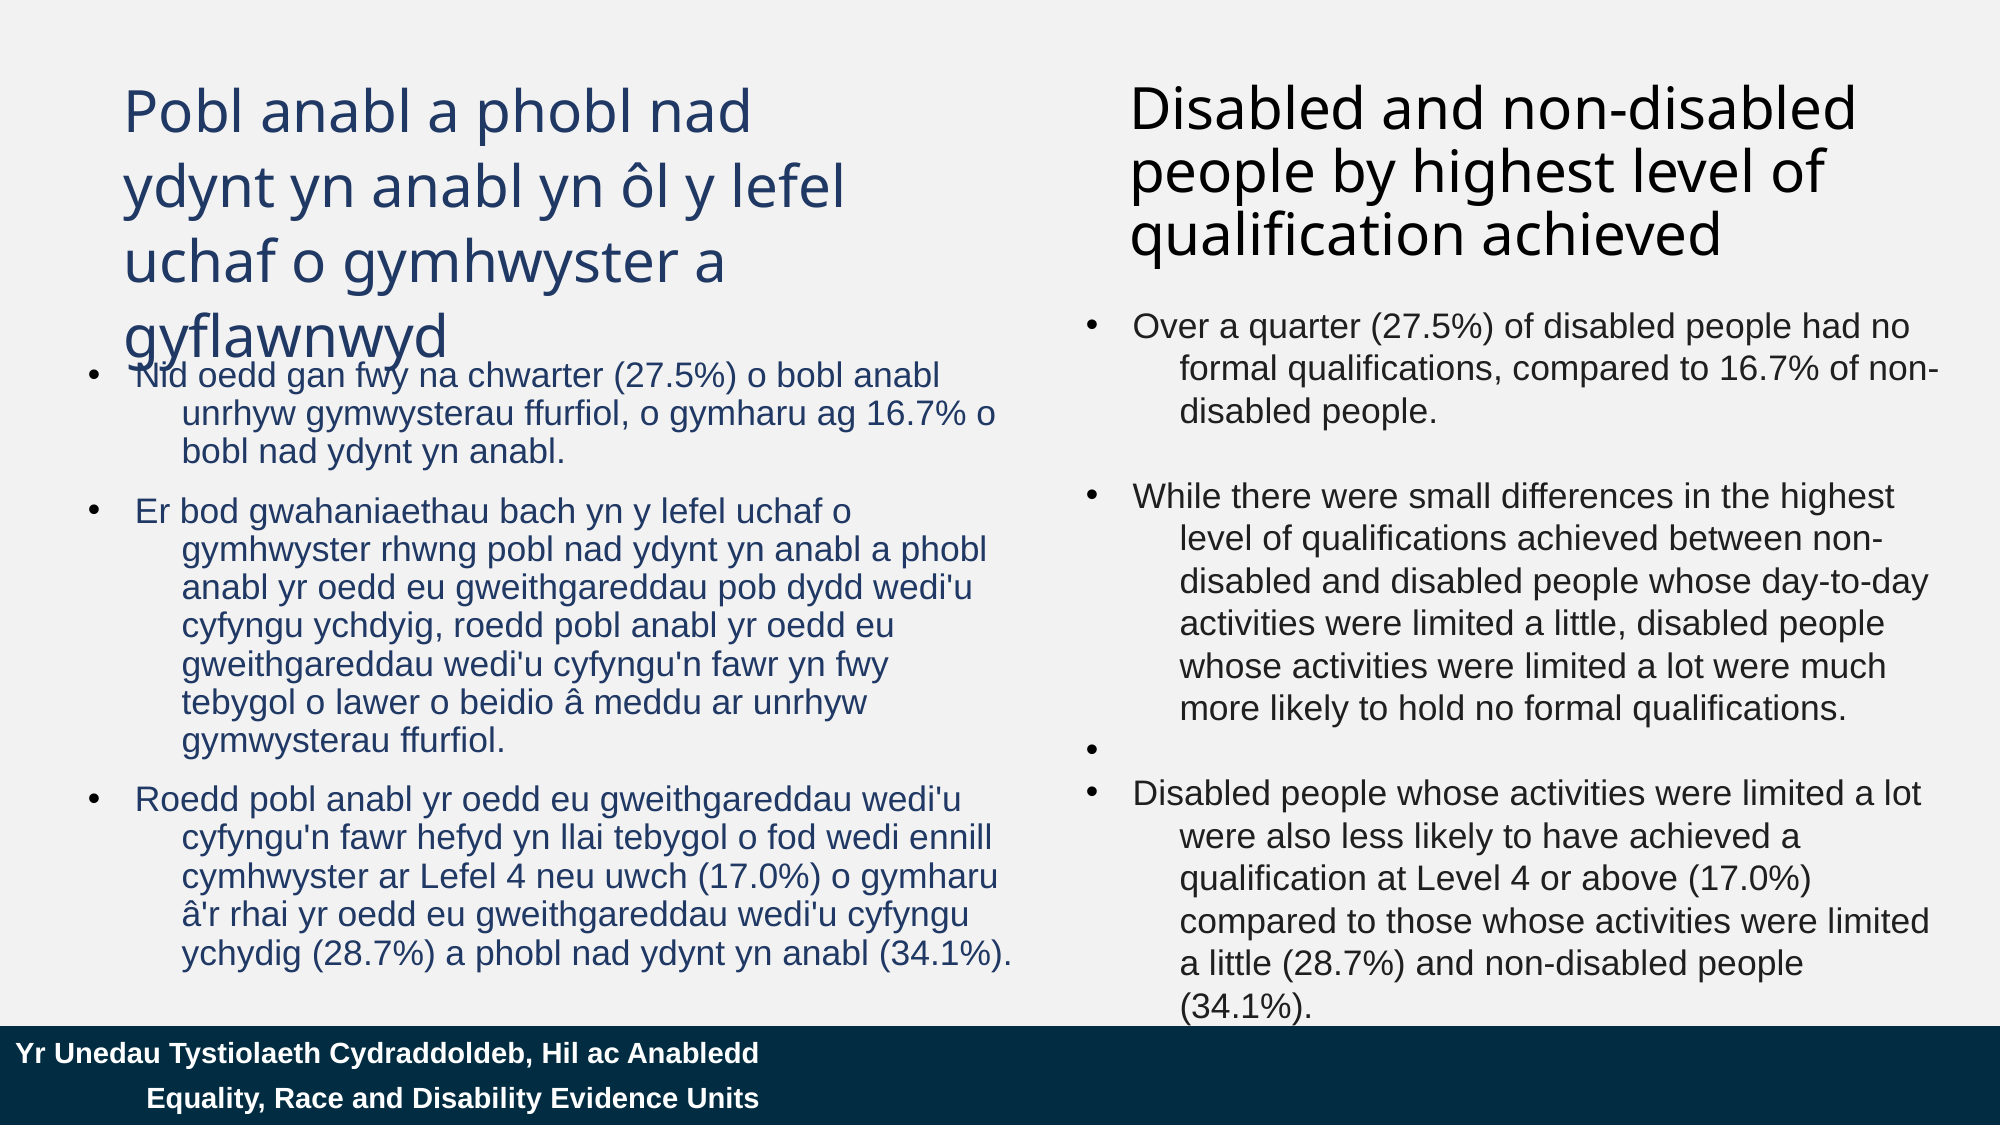

Disabled and non-disabled people by highest level of qualification achieved
Pobl anabl a phobl nad ydynt yn anabl yn ôl y lefel uchaf o gymhwyster a gyflawnwyd
Over a quarter (27.5%) of disabled people had no formal qualifications, compared to 16.7% of non-disabled people.
While there were small differences in the highest level of qualifications achieved between non-disabled and disabled people whose day-to-day activities were limited a little, disabled people whose activities were limited a lot were much more likely to hold no formal qualifications.
Disabled people whose activities were limited a lot were also less likely to have achieved a qualification at Level 4 or above (17.0%) compared to those whose activities were limited a little (28.7%) and non-disabled people (34.1%).
# Nid oedd gan fwy na chwarter (27.5%) o bobl anabl unrhyw gymwysterau ffurfiol, o gymharu ag 16.7% o bobl nad ydynt yn anabl.
Er bod gwahaniaethau bach yn y lefel uchaf o gymhwyster rhwng pobl nad ydynt yn anabl a phobl anabl yr oedd eu gweithgareddau pob dydd wedi'u cyfyngu ychdyig, roedd pobl anabl yr oedd eu gweithgareddau wedi'u cyfyngu'n fawr yn fwy tebygol o lawer o beidio â meddu ar unrhyw gymwysterau ffurfiol.
Roedd pobl anabl yr oedd eu gweithgareddau wedi'u cyfyngu'n fawr hefyd yn llai tebygol o fod wedi ennill cymhwyster ar Lefel 4 neu uwch (17.0%) o gymharu â'r rhai yr oedd eu gweithgareddau wedi'u cyfyngu ychydig (28.7%) a phobl nad ydynt yn anabl (34.1%).
Yr Unedau Tystiolaeth Cydraddoldeb, Hil ac Anabledd
Equality, Race and Disability Evidence Units